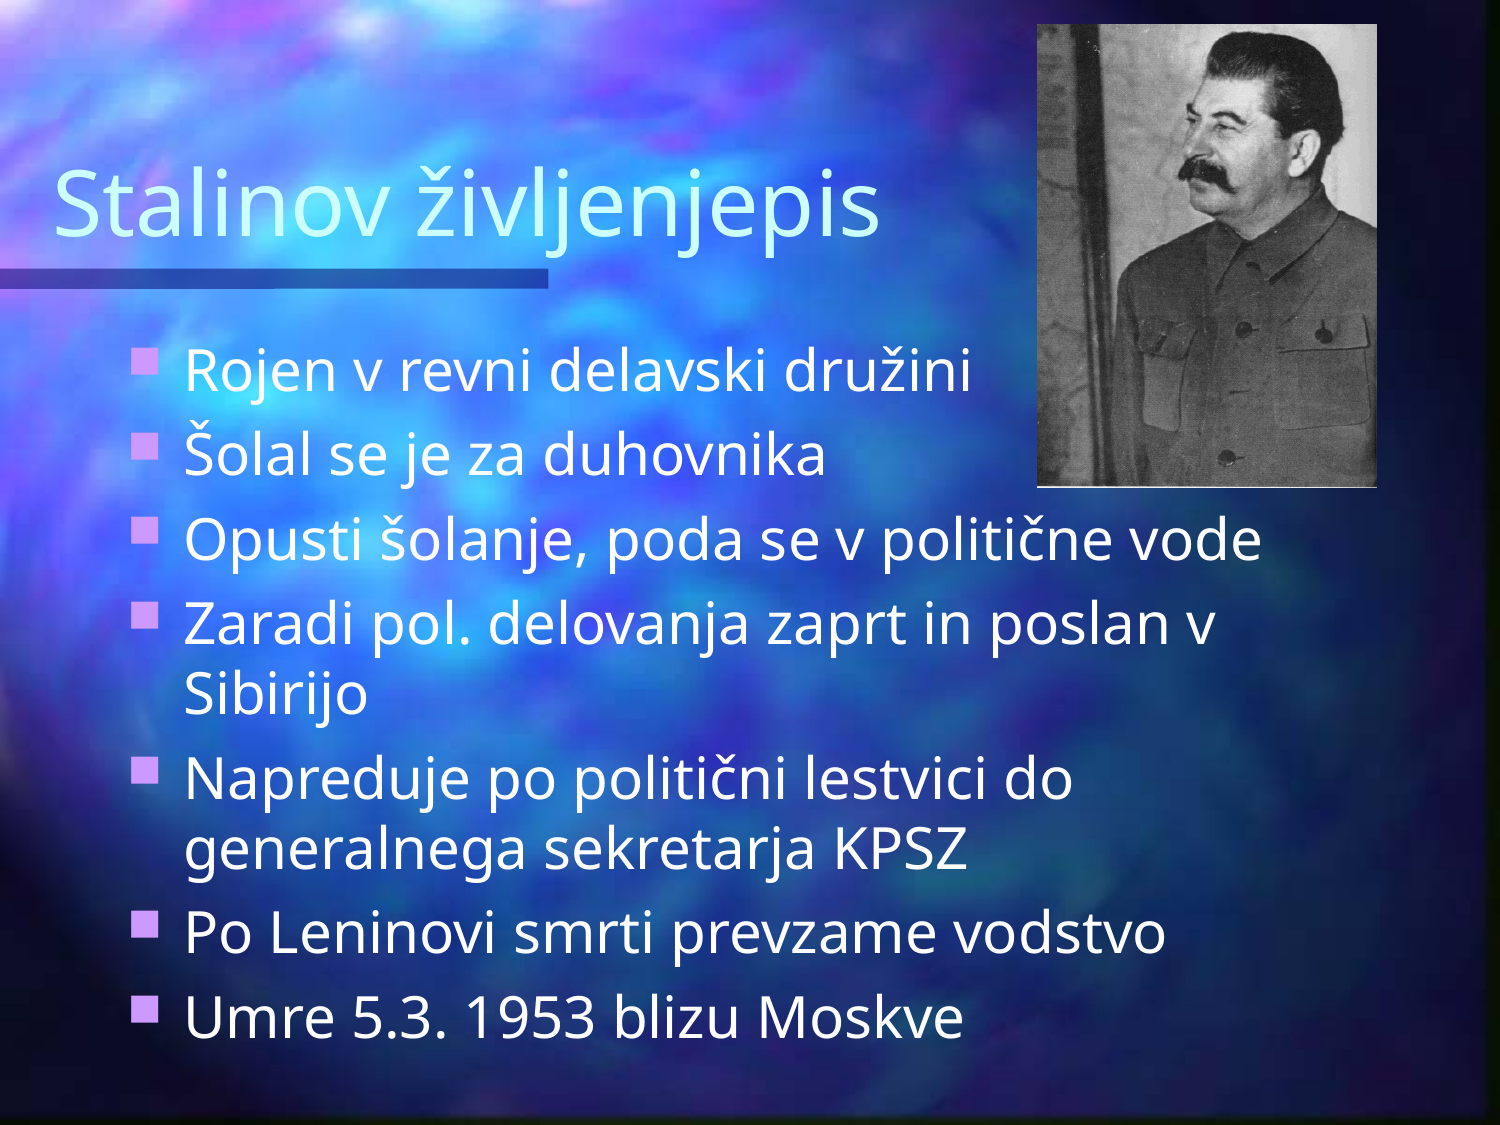

# Stalinov življenjepis
Rojen v revni delavski družini
Šolal se je za duhovnika
Opusti šolanje, poda se v politične vode
Zaradi pol. delovanja zaprt in poslan v Sibirijo
Napreduje po politični lestvici do generalnega sekretarja KPSZ
Po Leninovi smrti prevzame vodstvo
Umre 5.3. 1953 blizu Moskve